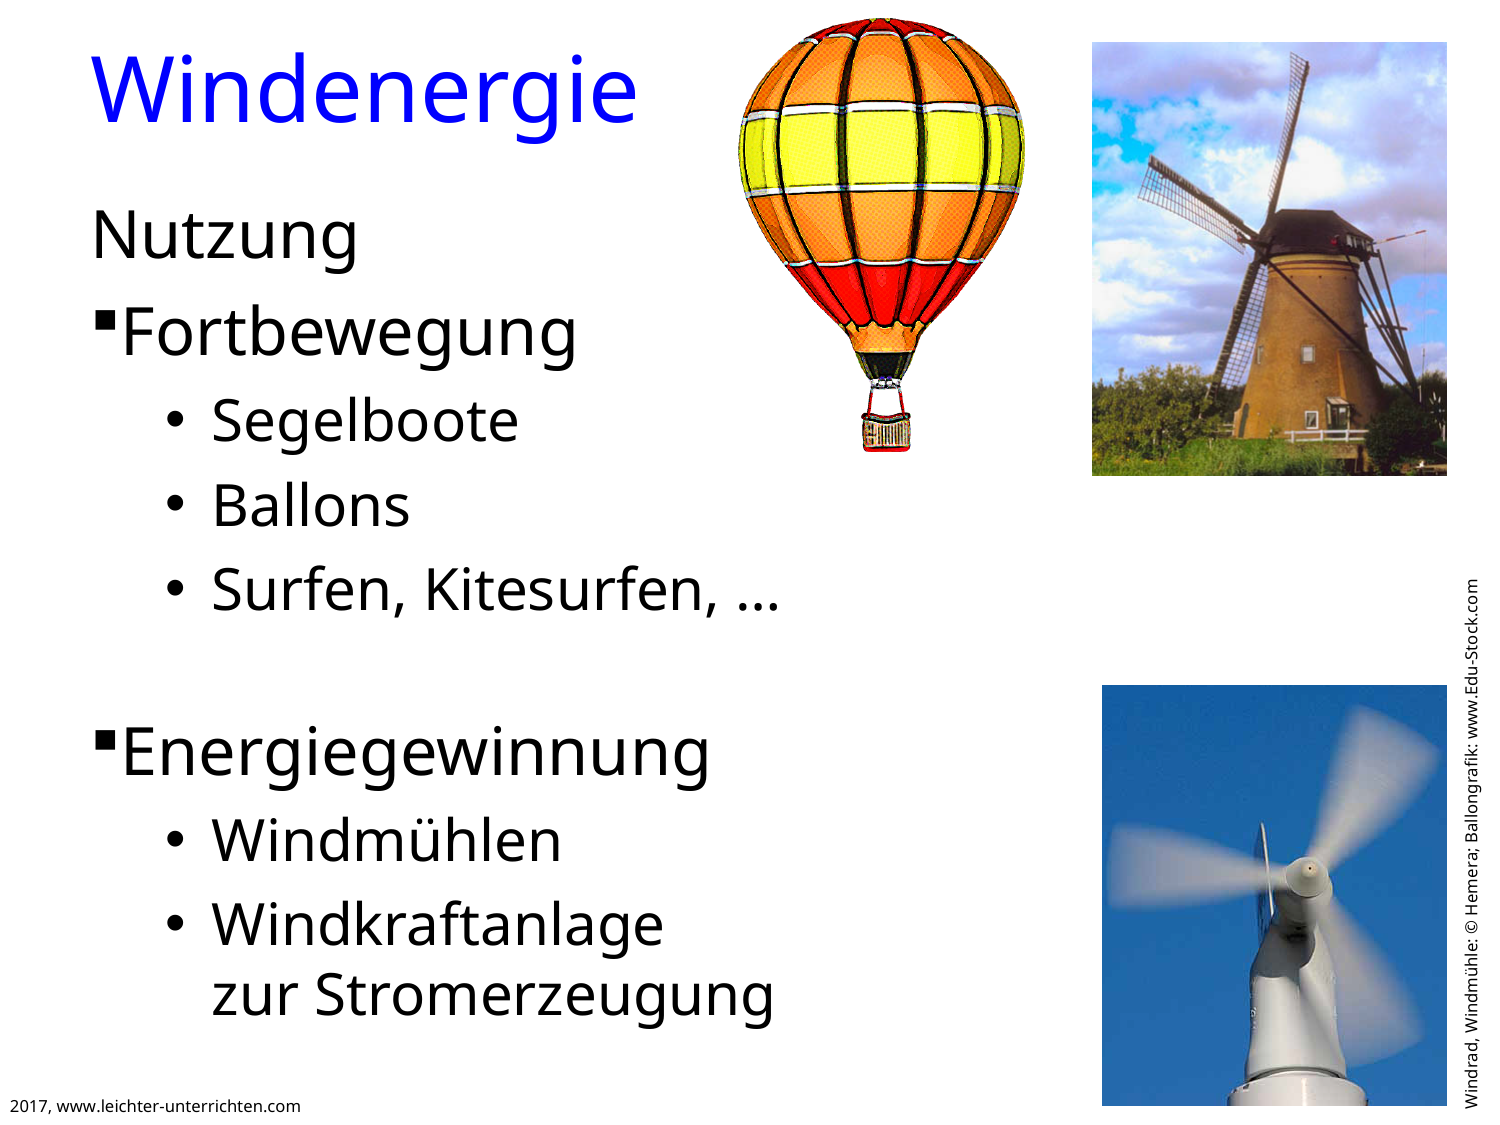

# Windenergie
Nutzung
Fortbewegung
Segelboote
Ballons
Surfen, Kitesurfen, …
Energiegewinnung
Windmühlen
Windkraftanlage
zur Stromerzeugung
Windrad, Windmühle: © Hemera; Ballongrafik: www.Edu-Stock.com